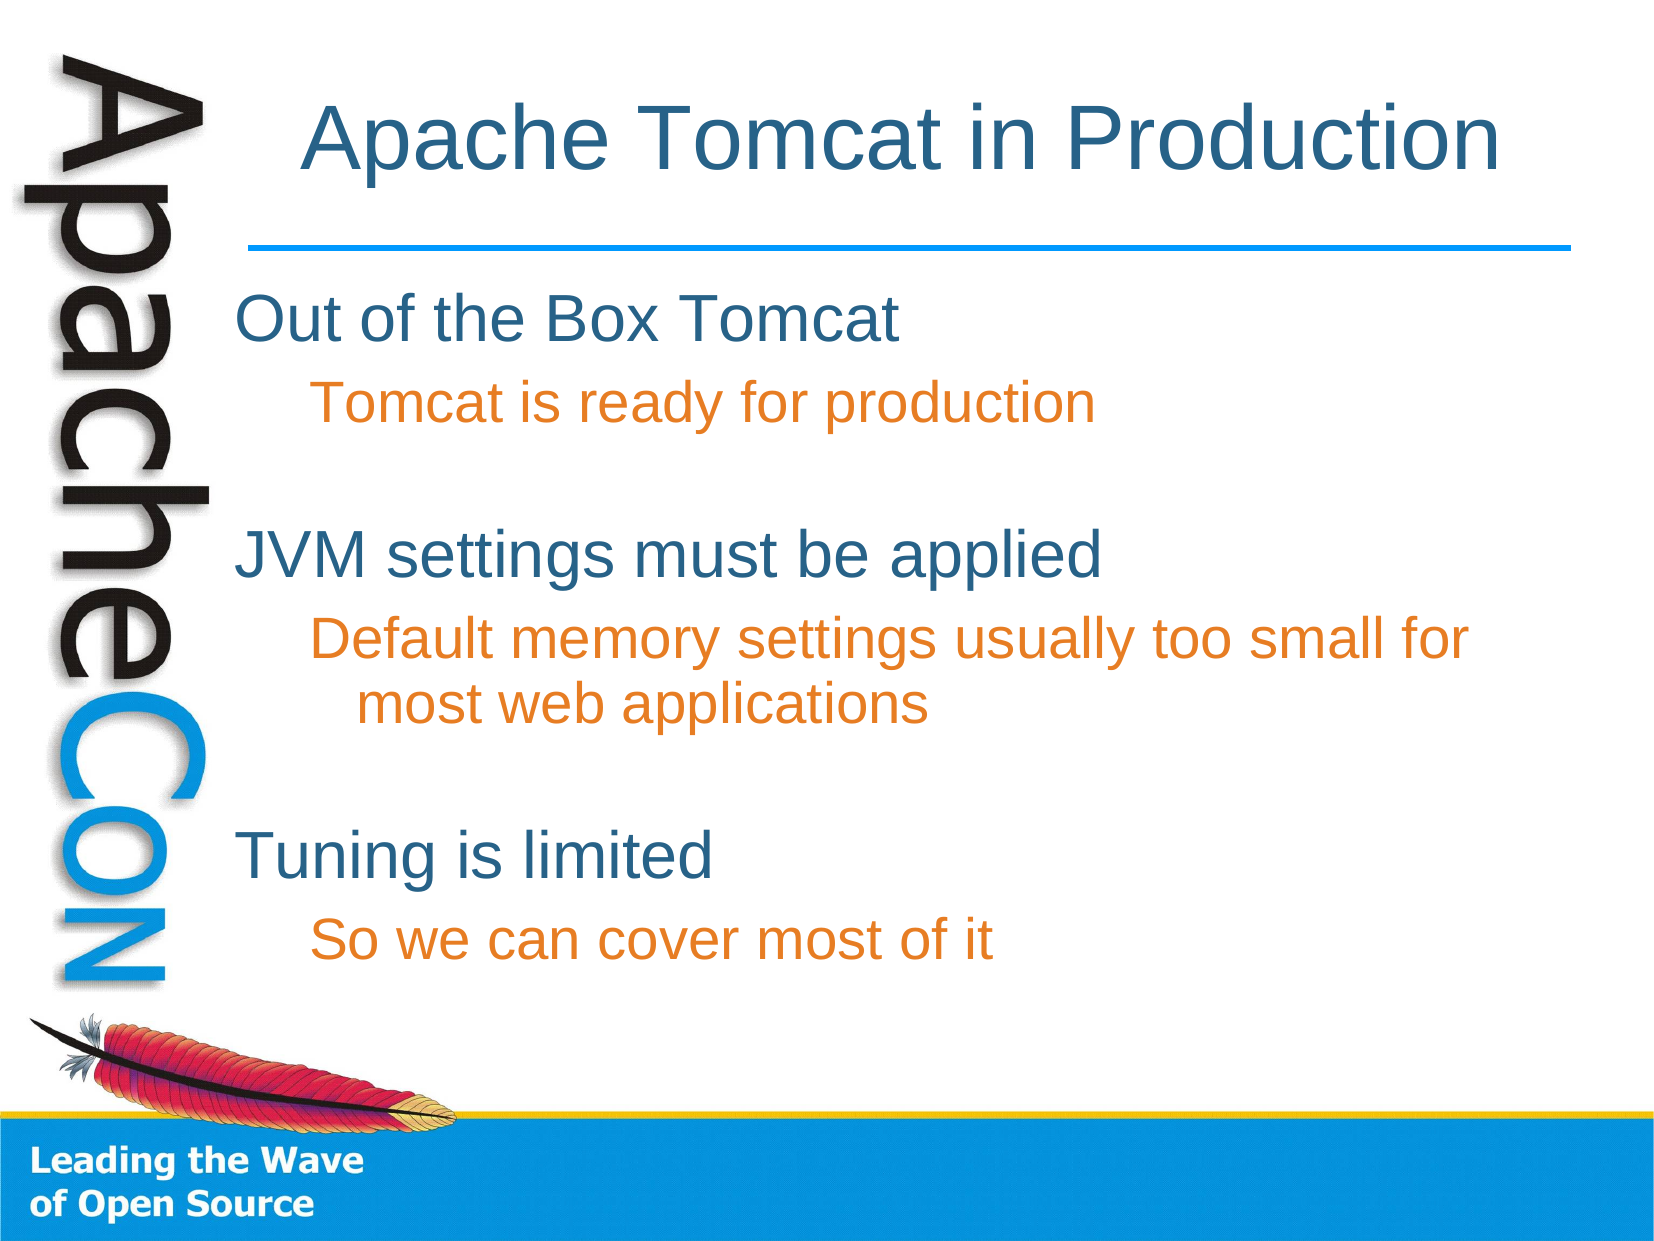

# Apache Tomcat in Production
Out of the Box Tomcat
Tomcat is ready for production
JVM settings must be applied
Default memory settings usually too small for most web applications
Tuning is limited
So we can cover most of it